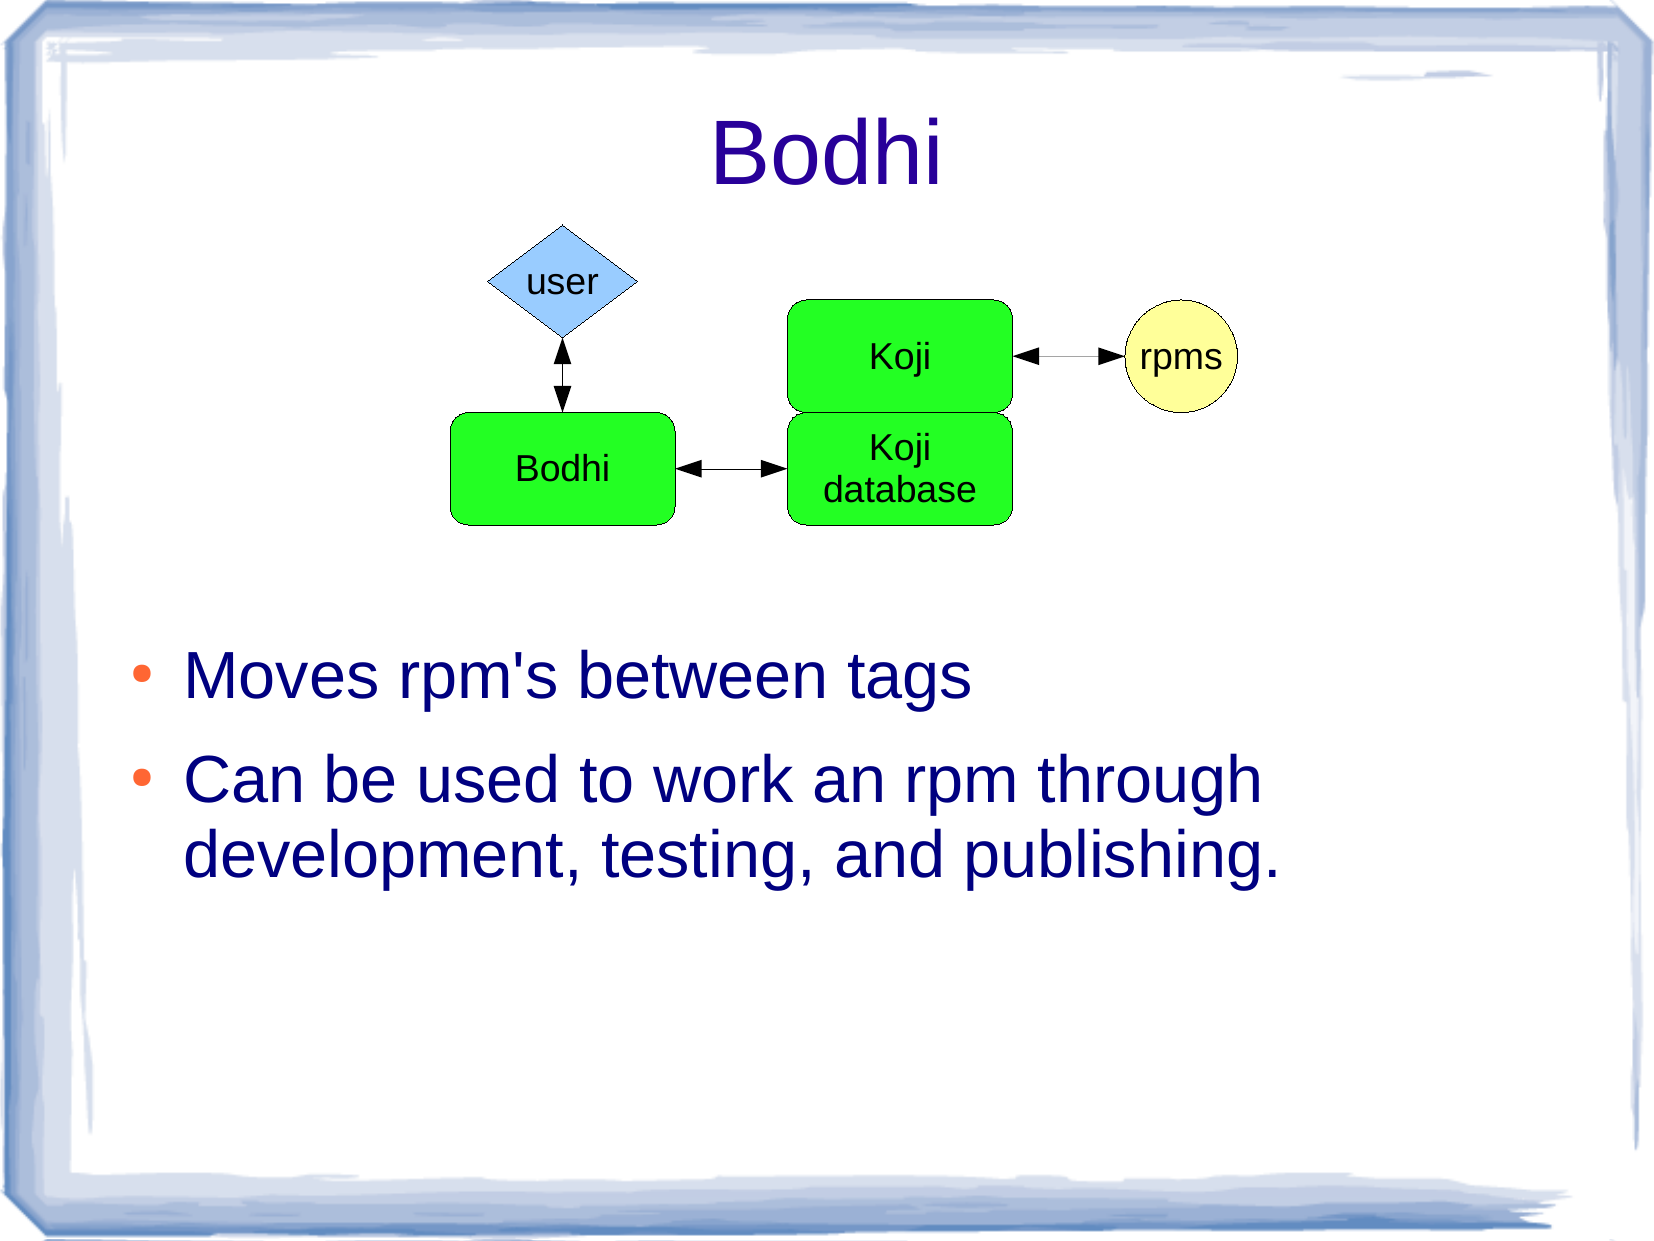

# Bodhi
user
Koji
rpms
Bodhi
Koji
database
Moves rpm's between tags
Can be used to work an rpm through development, testing, and publishing.